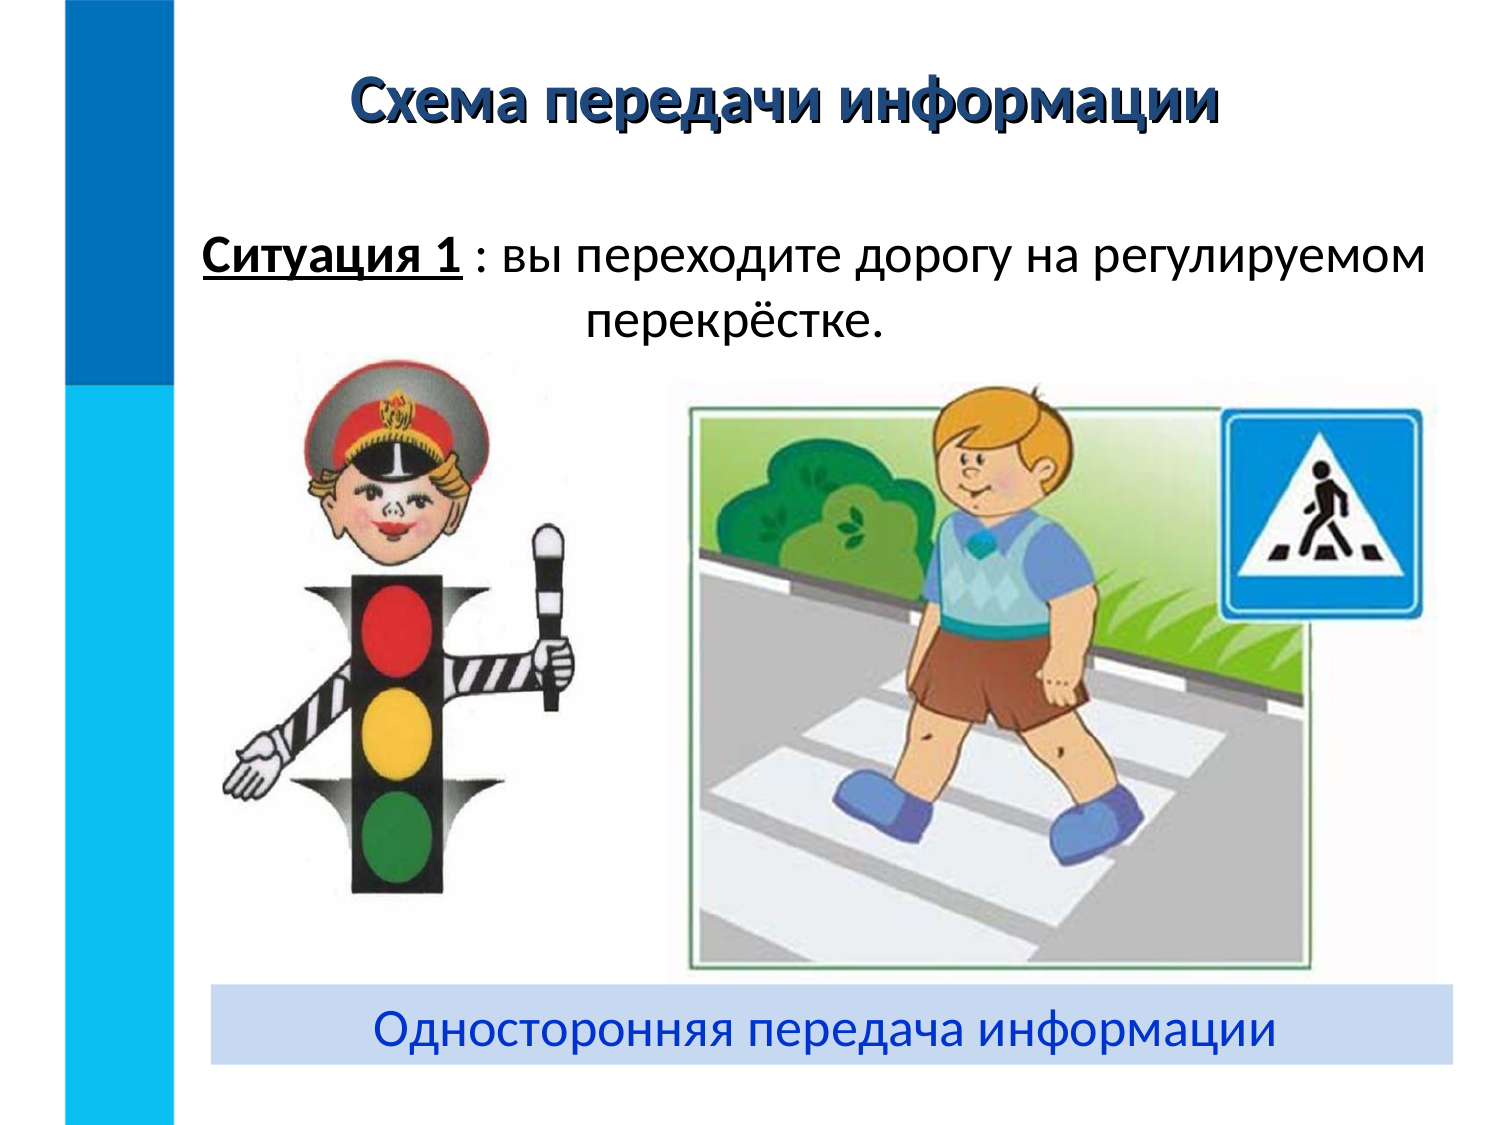

Схема передачи информации
# Ситуация 1 : вы переходите дорогу на регулируемом перекрёстке.
Односторонняя передача информации